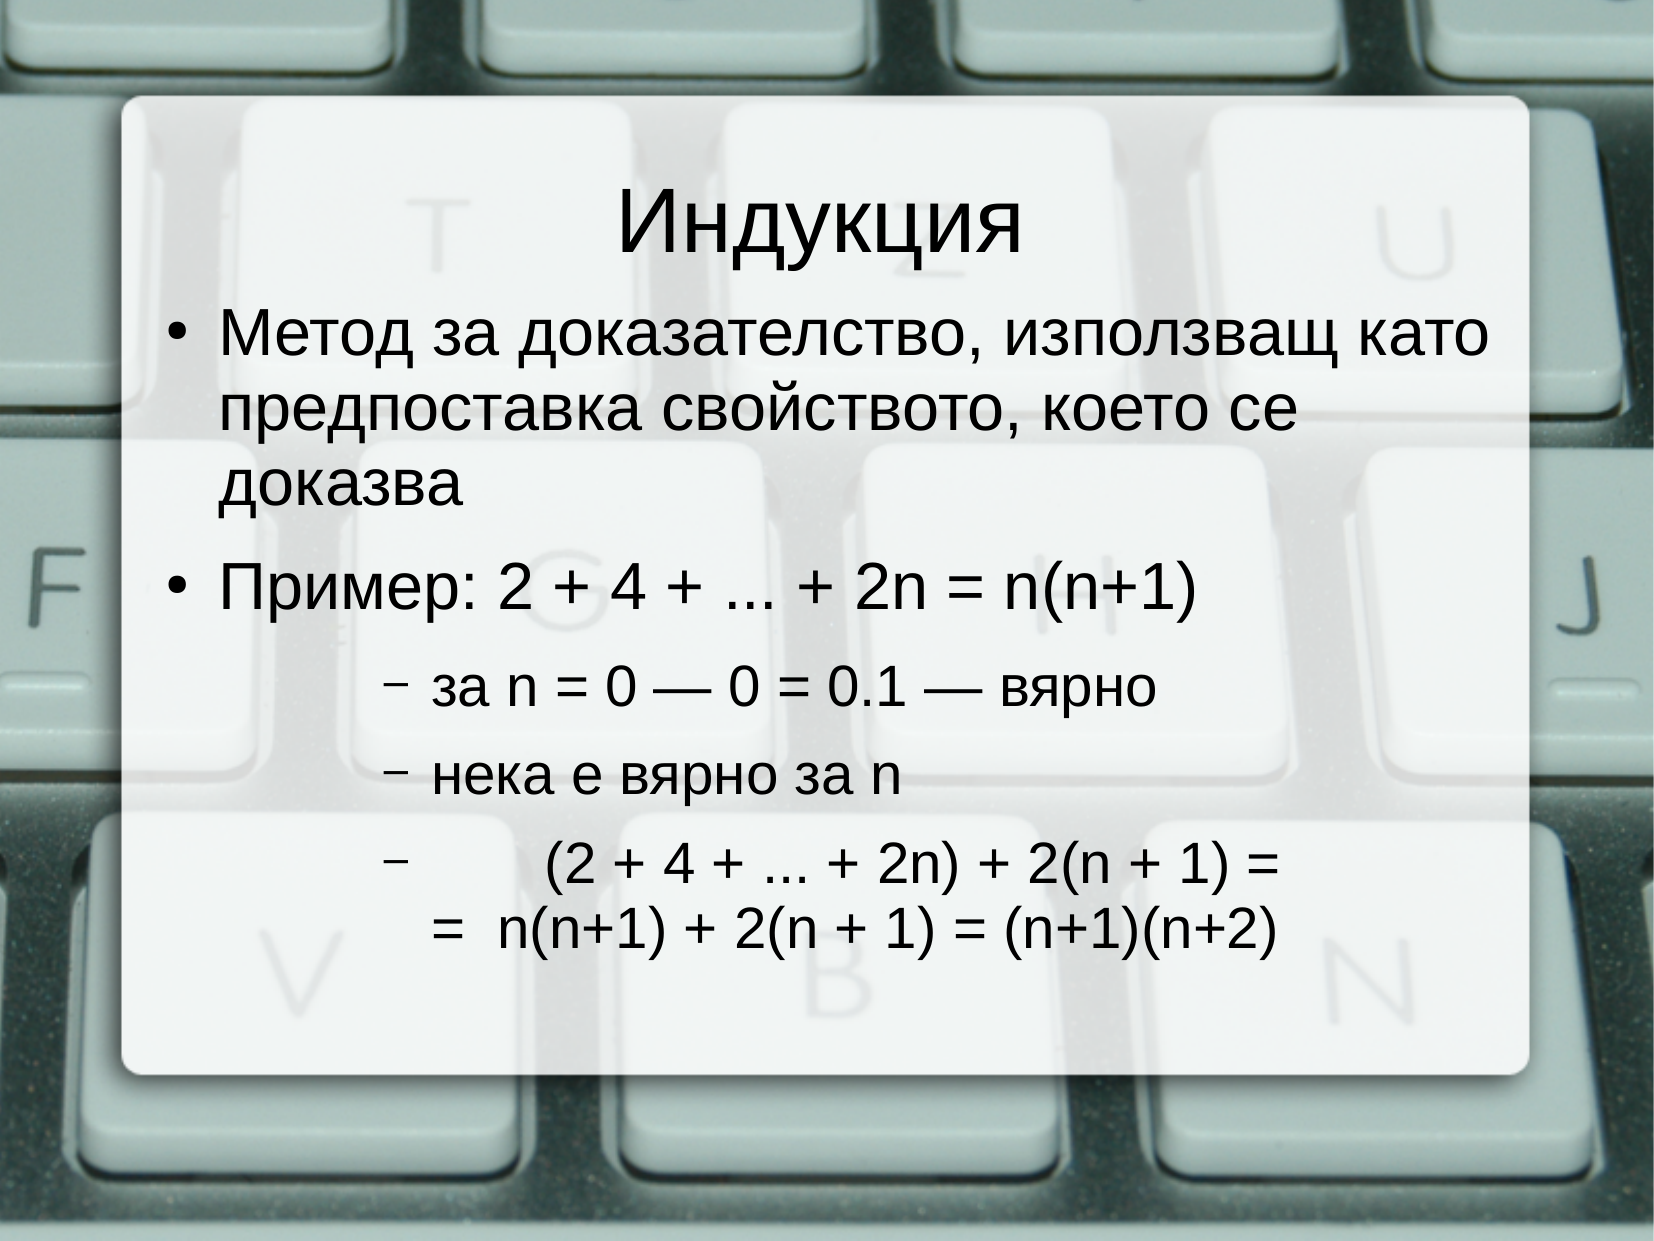

# Индукция
Метод за доказателство, използващ като предпоставка свойството, което се доказва
Пример: 2 + 4 + ... + 2n = n(n+1)
за n = 0 — 0 = 0.1 — вярно
нека е вярно за n
 (2 + 4 + ... + 2n) + 2(n + 1) =
= n(n+1) + 2(n + 1) = (n+1)(n+2)